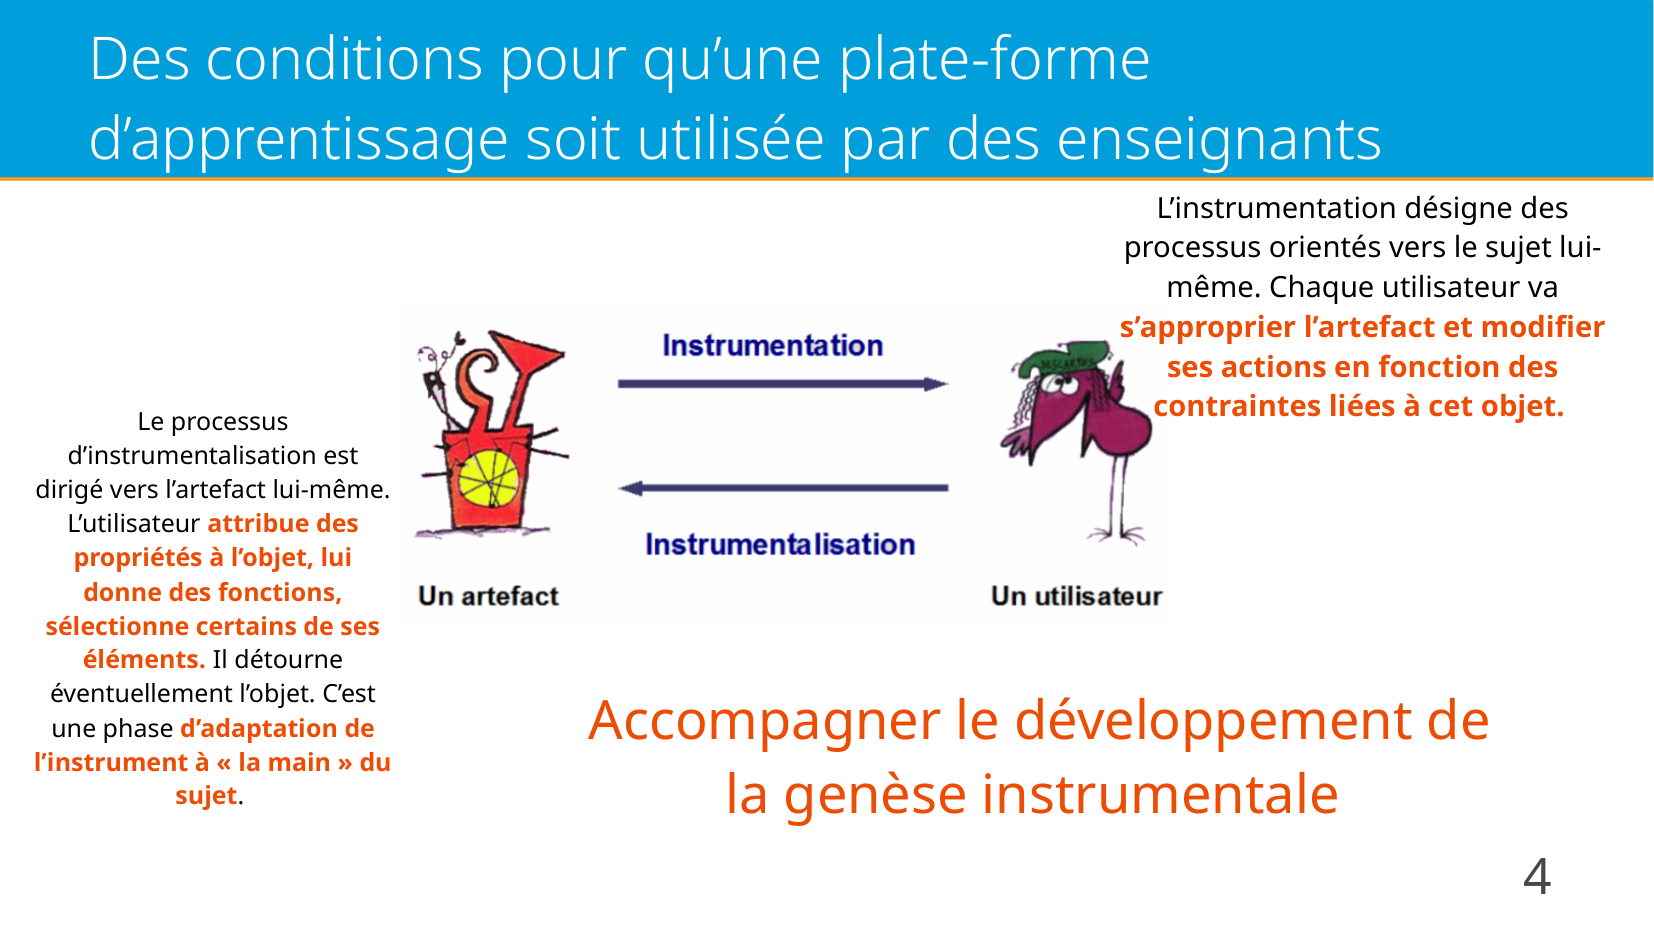

# Des conditions pour qu’une plate-forme d’apprentissage soit utilisée par des enseignants
L’instrumentation désigne des processus orientés vers le sujet lui-même. Chaque utilisateur va s’approprier l’artefact et modifier ses actions en fonction des contraintes liées à cet objet.
Le processus d’instrumentalisation est dirigé vers l’artefact lui-même. L’utilisateur attribue des propriétés à l’objet, lui donne des fonctions, sélectionne certains de ses éléments. Il détourne éventuellement l’objet. C’est une phase d’adaptation de l’instrument à « la main » du sujet.
Accompagner le développement de la genèse instrumentale
4